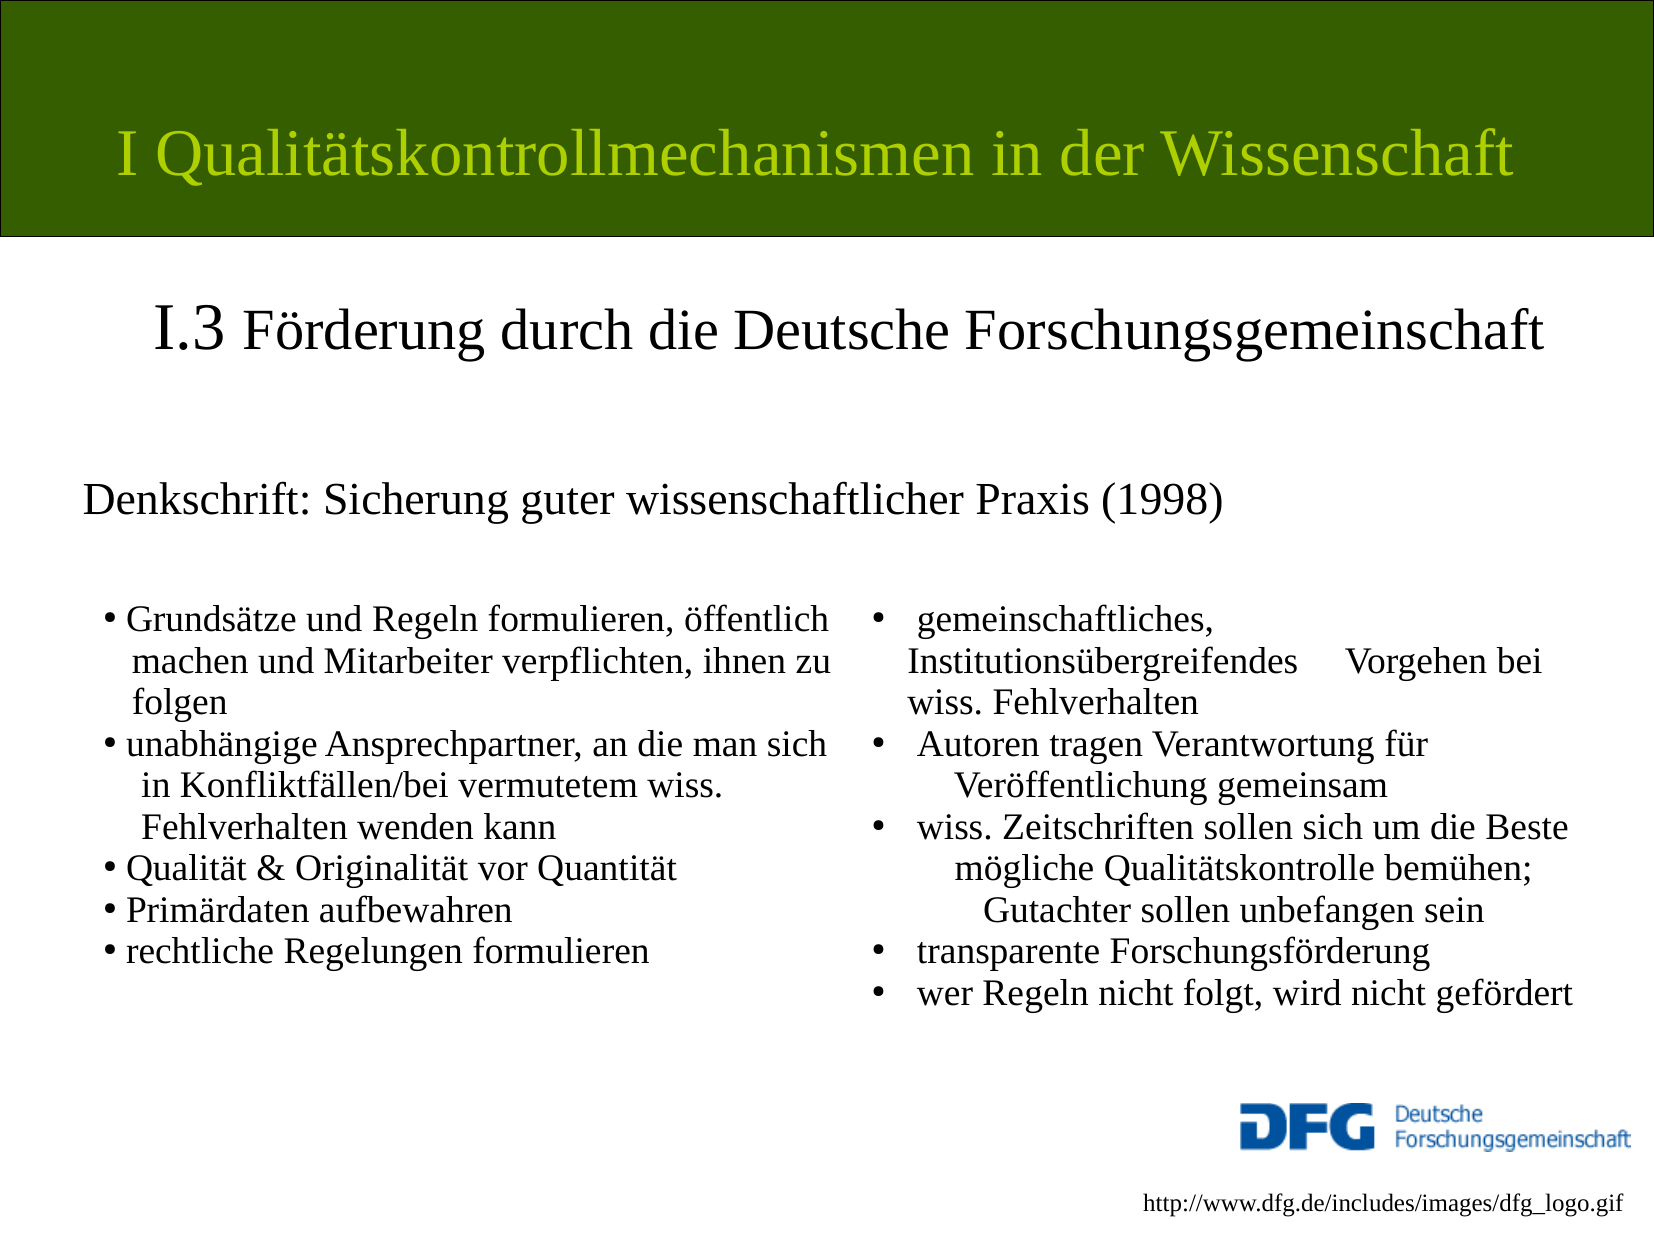

# I Qualitätskontrollmechanismen in der Wissenschaft
I.3 Förderung durch die Deutsche Forschungsgemeinschaft
Denkschrift: Sicherung guter wissenschaftlicher Praxis (1998)
http://www.dfg.de/includes/images/dfg_logo.gif
| Grundsätze und Regeln formulieren, öffentlich machen und Mitarbeiter verpflichten, ihnen zu folgen unabhängige Ansprechpartner, an die man sich in Konfliktfällen/bei vermutetem wiss. Fehlverhalten wenden kann Qualität & Originalität vor Quantität Primärdaten aufbewahren rechtliche Regelungen formulieren | gemeinschaftliches, Institutionsübergreifendes Vorgehen bei wiss. Fehlverhalten Autoren tragen Verantwortung für Veröffentlichung gemeinsam wiss. Zeitschriften sollen sich um die Beste mögliche Qualitätskontrolle bemühen; Gutachter sollen unbefangen sein transparente Forschungsförderung wer Regeln nicht folgt, wird nicht gefördert |
| --- | --- |
| |
| --- |